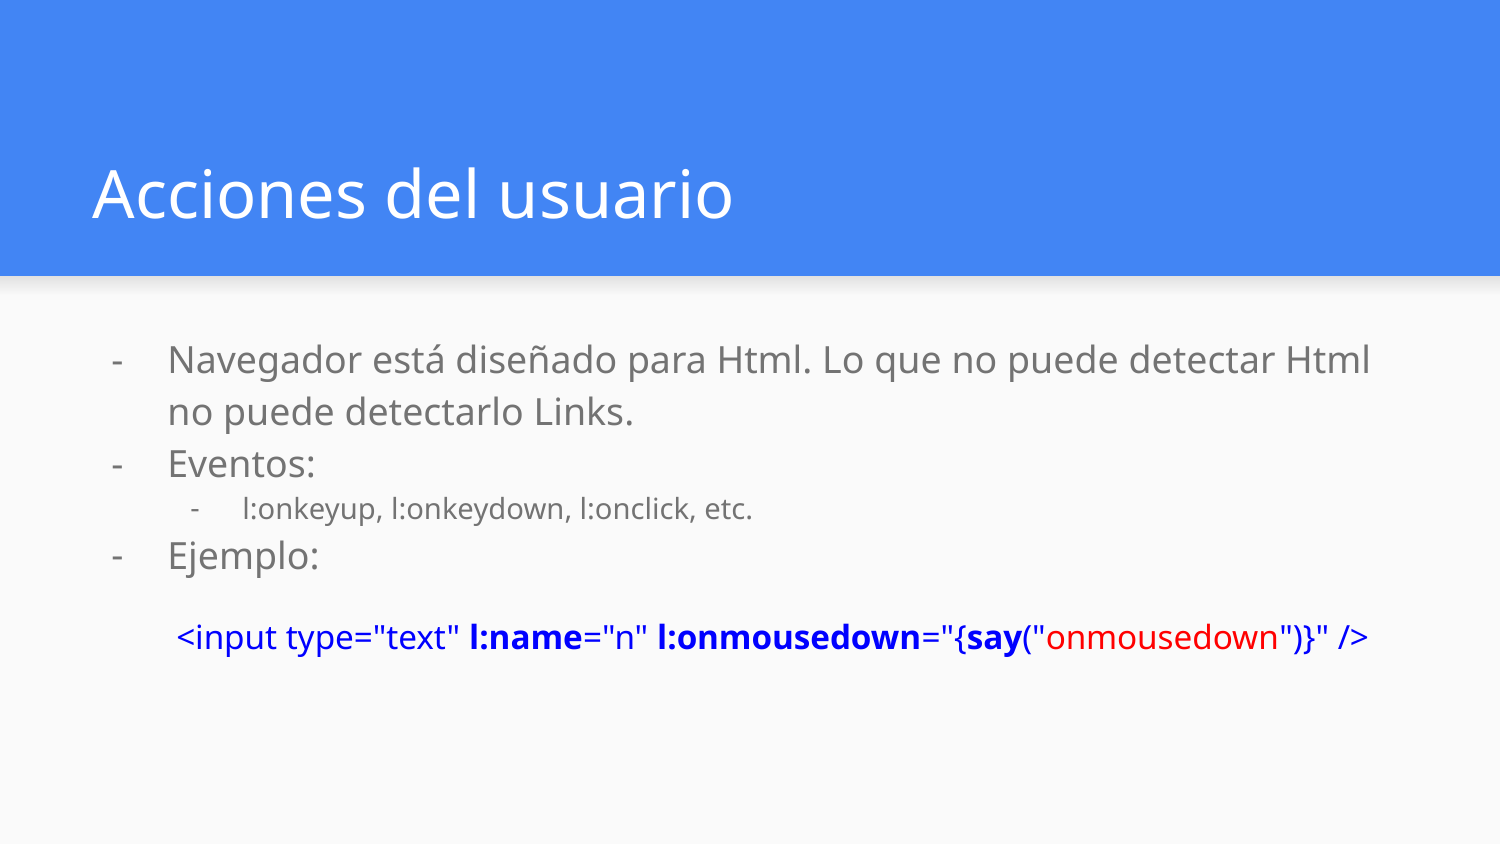

# Acciones del usuario
Navegador está diseñado para Html. Lo que no puede detectar Html no puede detectarlo Links.
Eventos:
l:onkeyup, l:onkeydown, l:onclick, etc.
Ejemplo:
 <input type="text" l:name="n" l:onmousedown="{say("onmousedown")}" />